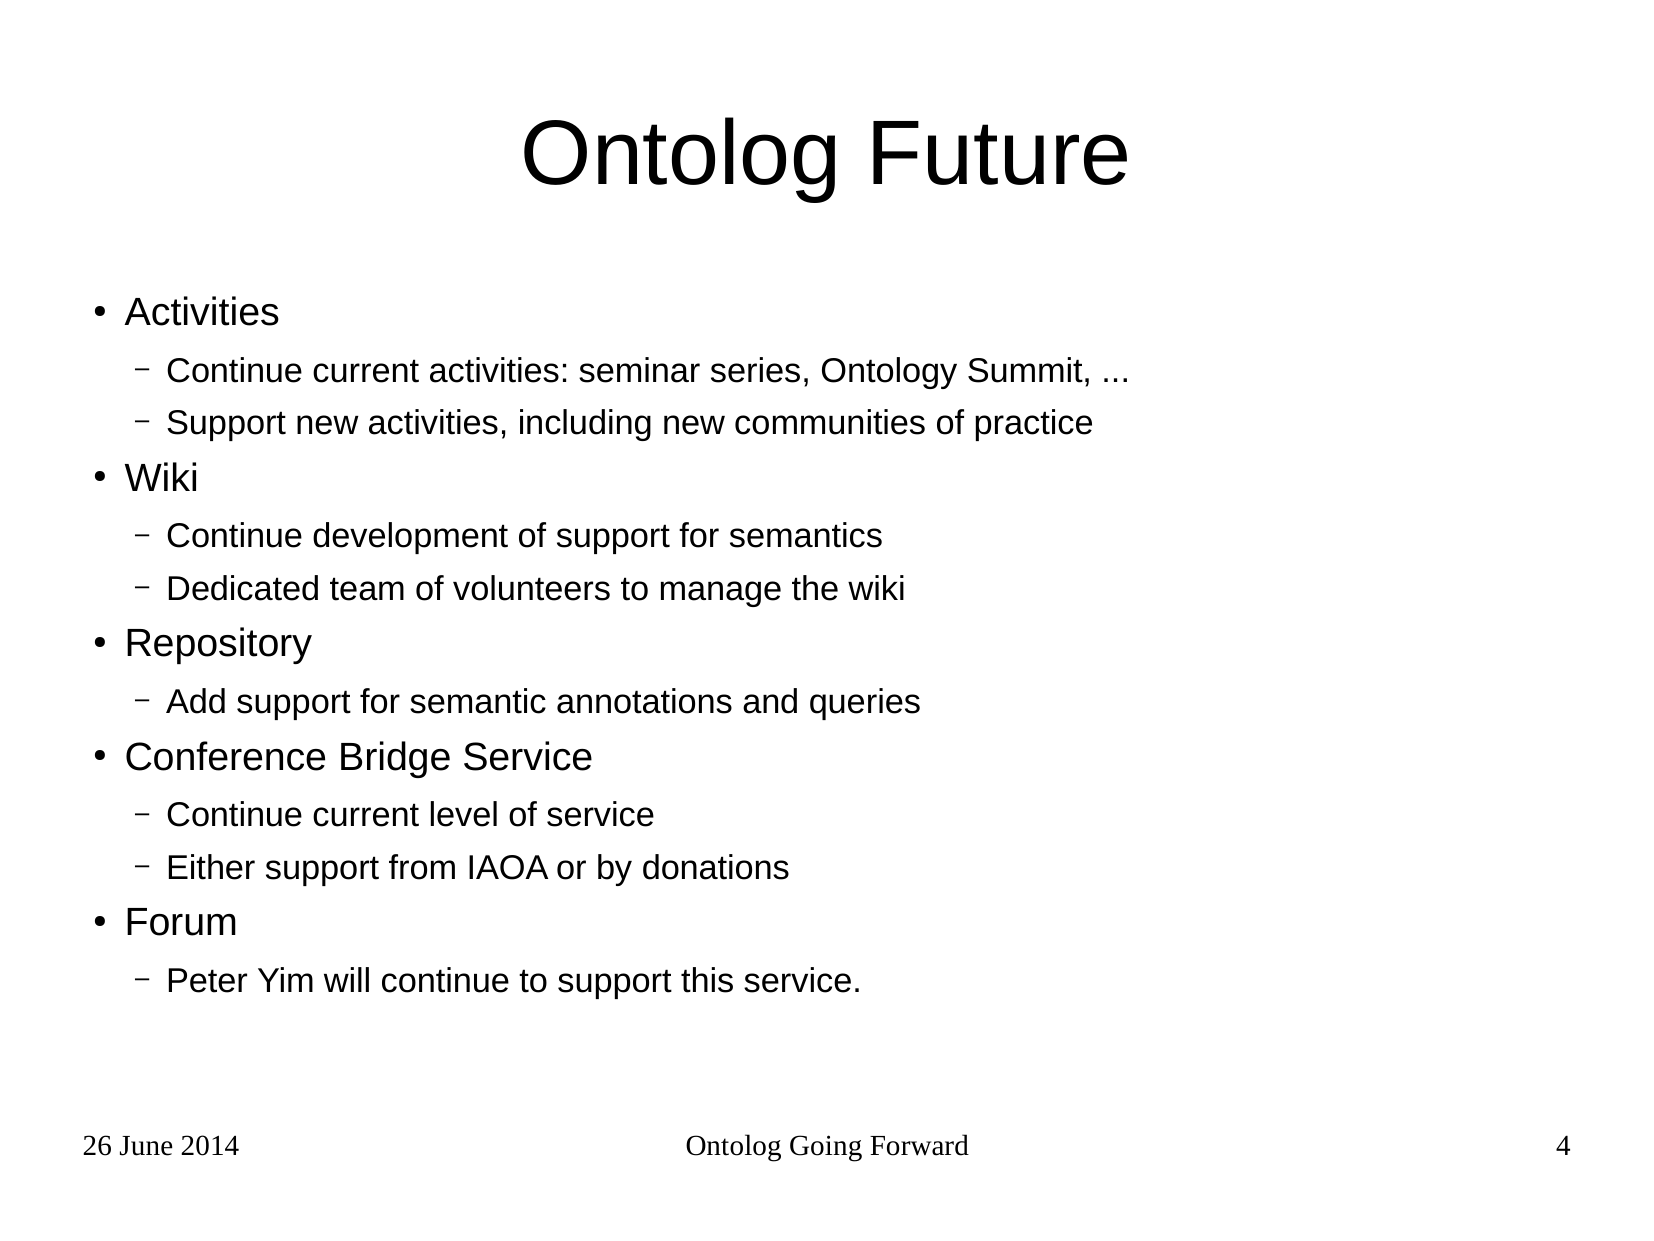

# Ontolog Future
Activities
Continue current activities: seminar series, Ontology Summit, ...
Support new activities, including new communities of practice
Wiki
Continue development of support for semantics
Dedicated team of volunteers to manage the wiki
Repository
Add support for semantic annotations and queries
Conference Bridge Service
Continue current level of service
Either support from IAOA or by donations
Forum
Peter Yim will continue to support this service.
26 June 2014
Ontolog Going Forward
4